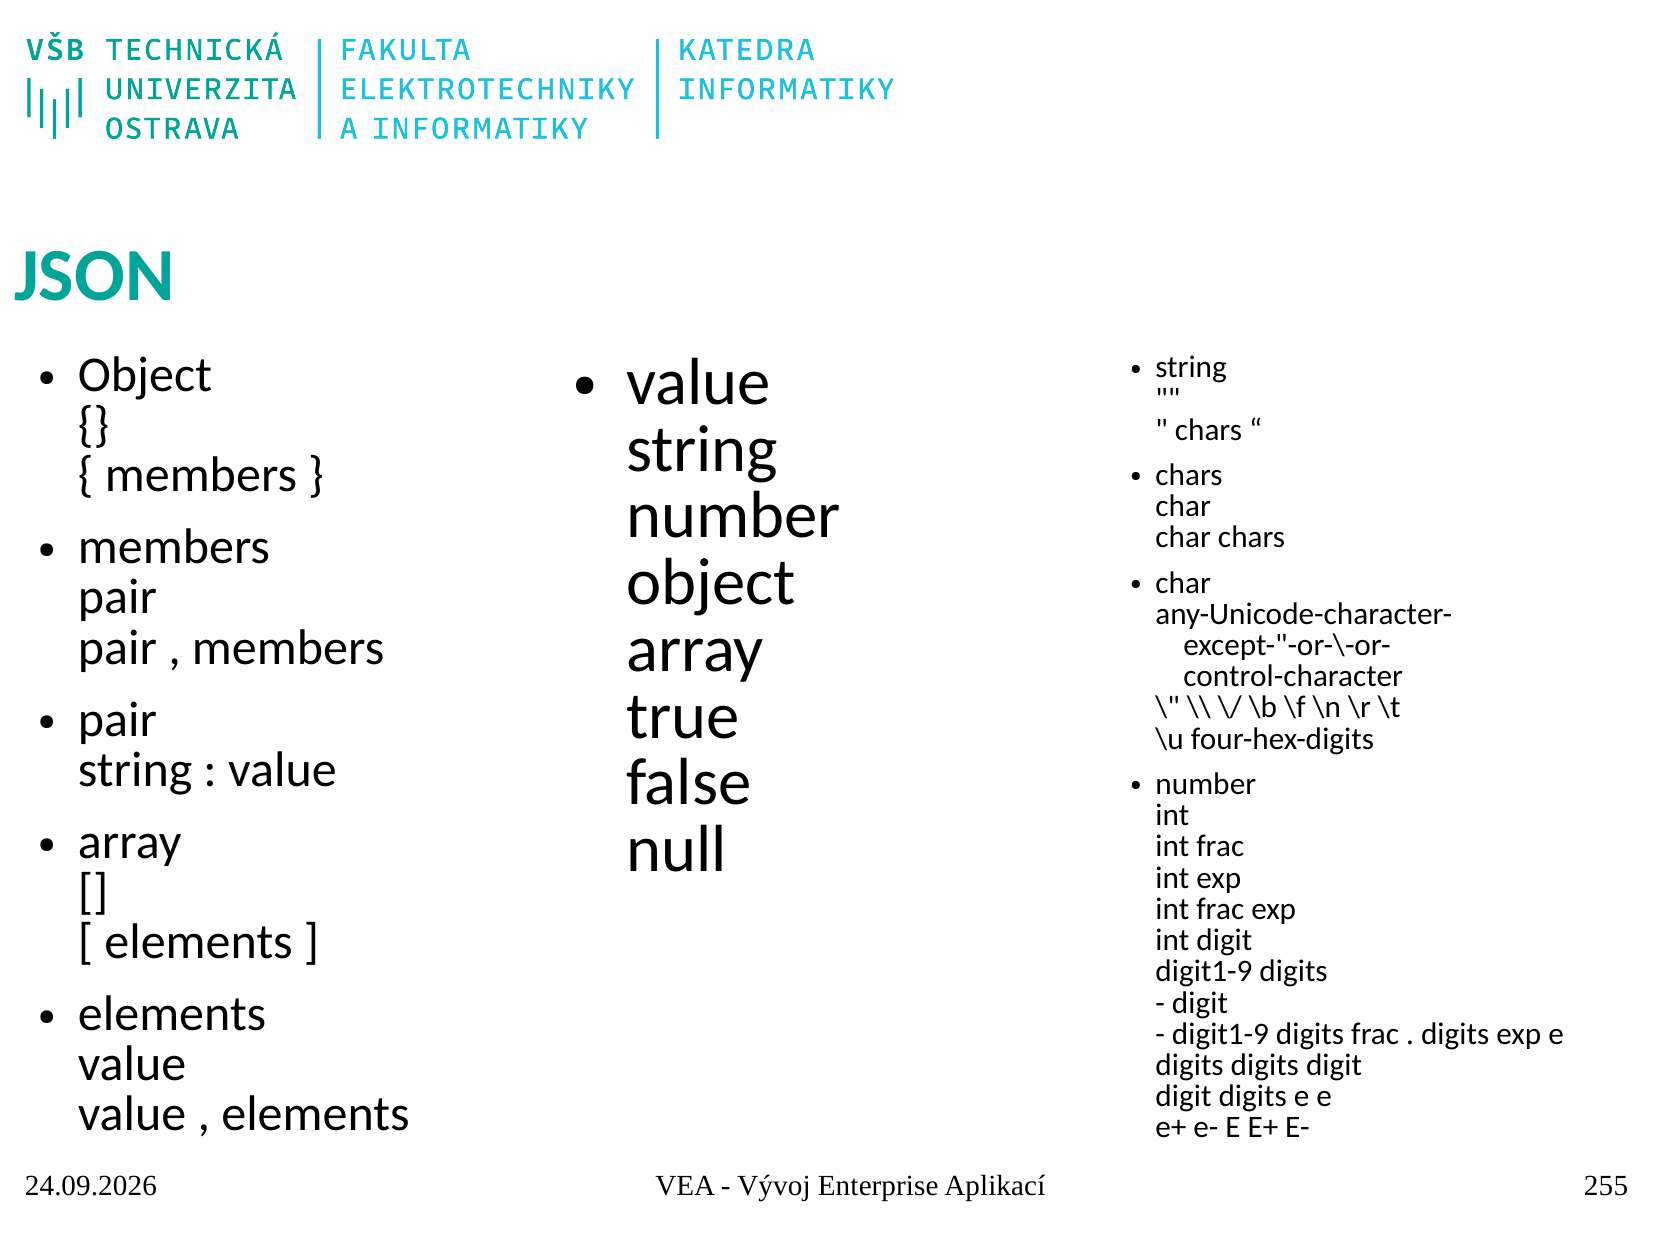

# JSON
Object
{}
{ members }
members
pair
pair , members
pair
string : value
array
[]
[ elements ]
elements
value
value , elements
value
string
number
object
array
true
false
null
string
""
" chars “
chars
char
char chars
char
any-Unicode-character-
    except-"-or-\-or-
    control-character
\" \\ \/ \b \f \n \r \t
\u four-hex-digits
number
int
int frac
int exp
int frac exp
int digit
digit1-9 digits
- digit
- digit1-9 digits frac . digits exp e digits digits digit
digit digits e e
e+ e- E E+ E-
VEA - Vývoj Enterprise Aplikací
255